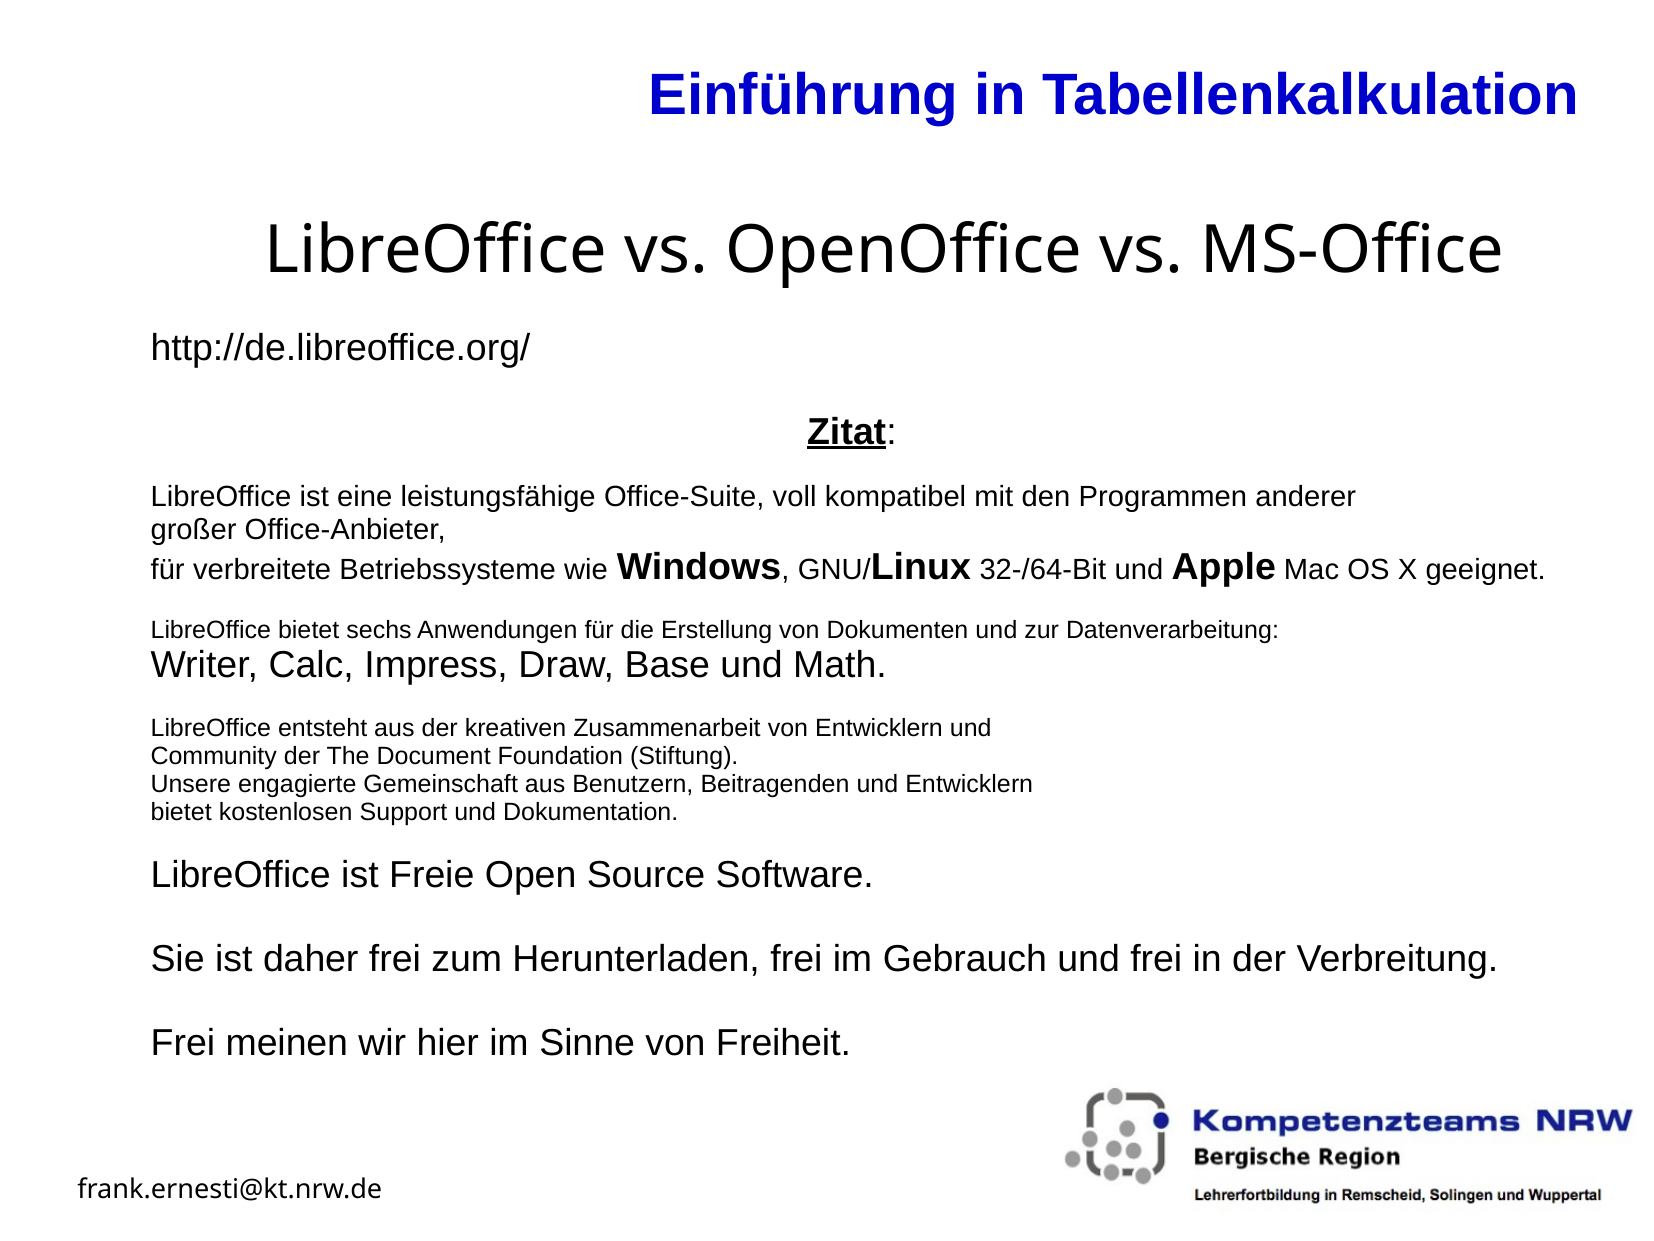

| | Einführung in Tabellenkalkulation |
| --- | --- |
LibreOffice vs. OpenOffice vs. MS-Office
http://de.libreoffice.org/
Zitat:
LibreOffice ist eine leistungsfähige Office-Suite, voll kompatibel mit den Programmen anderer
großer Office-Anbieter,
für verbreitete Betriebssysteme wie Windows, GNU/Linux 32-/64-Bit und Apple Mac OS X geeignet.
LibreOffice bietet sechs Anwendungen für die Erstellung von Dokumenten und zur Datenverarbeitung:
Writer, Calc, Impress, Draw, Base und Math.
LibreOffice entsteht aus der kreativen Zusammenarbeit von Entwicklern und
Community der The Document Foundation (Stiftung).
Unsere engagierte Gemeinschaft aus Benutzern, Beitragenden und Entwicklern
bietet kostenlosen Support und Dokumentation.
LibreOffice ist Freie Open Source Software.
Sie ist daher frei zum Herunterladen, frei im Gebrauch und frei in der Verbreitung.
Frei meinen wir hier im Sinne von Freiheit.
frank.ernesti@kt.nrw.de